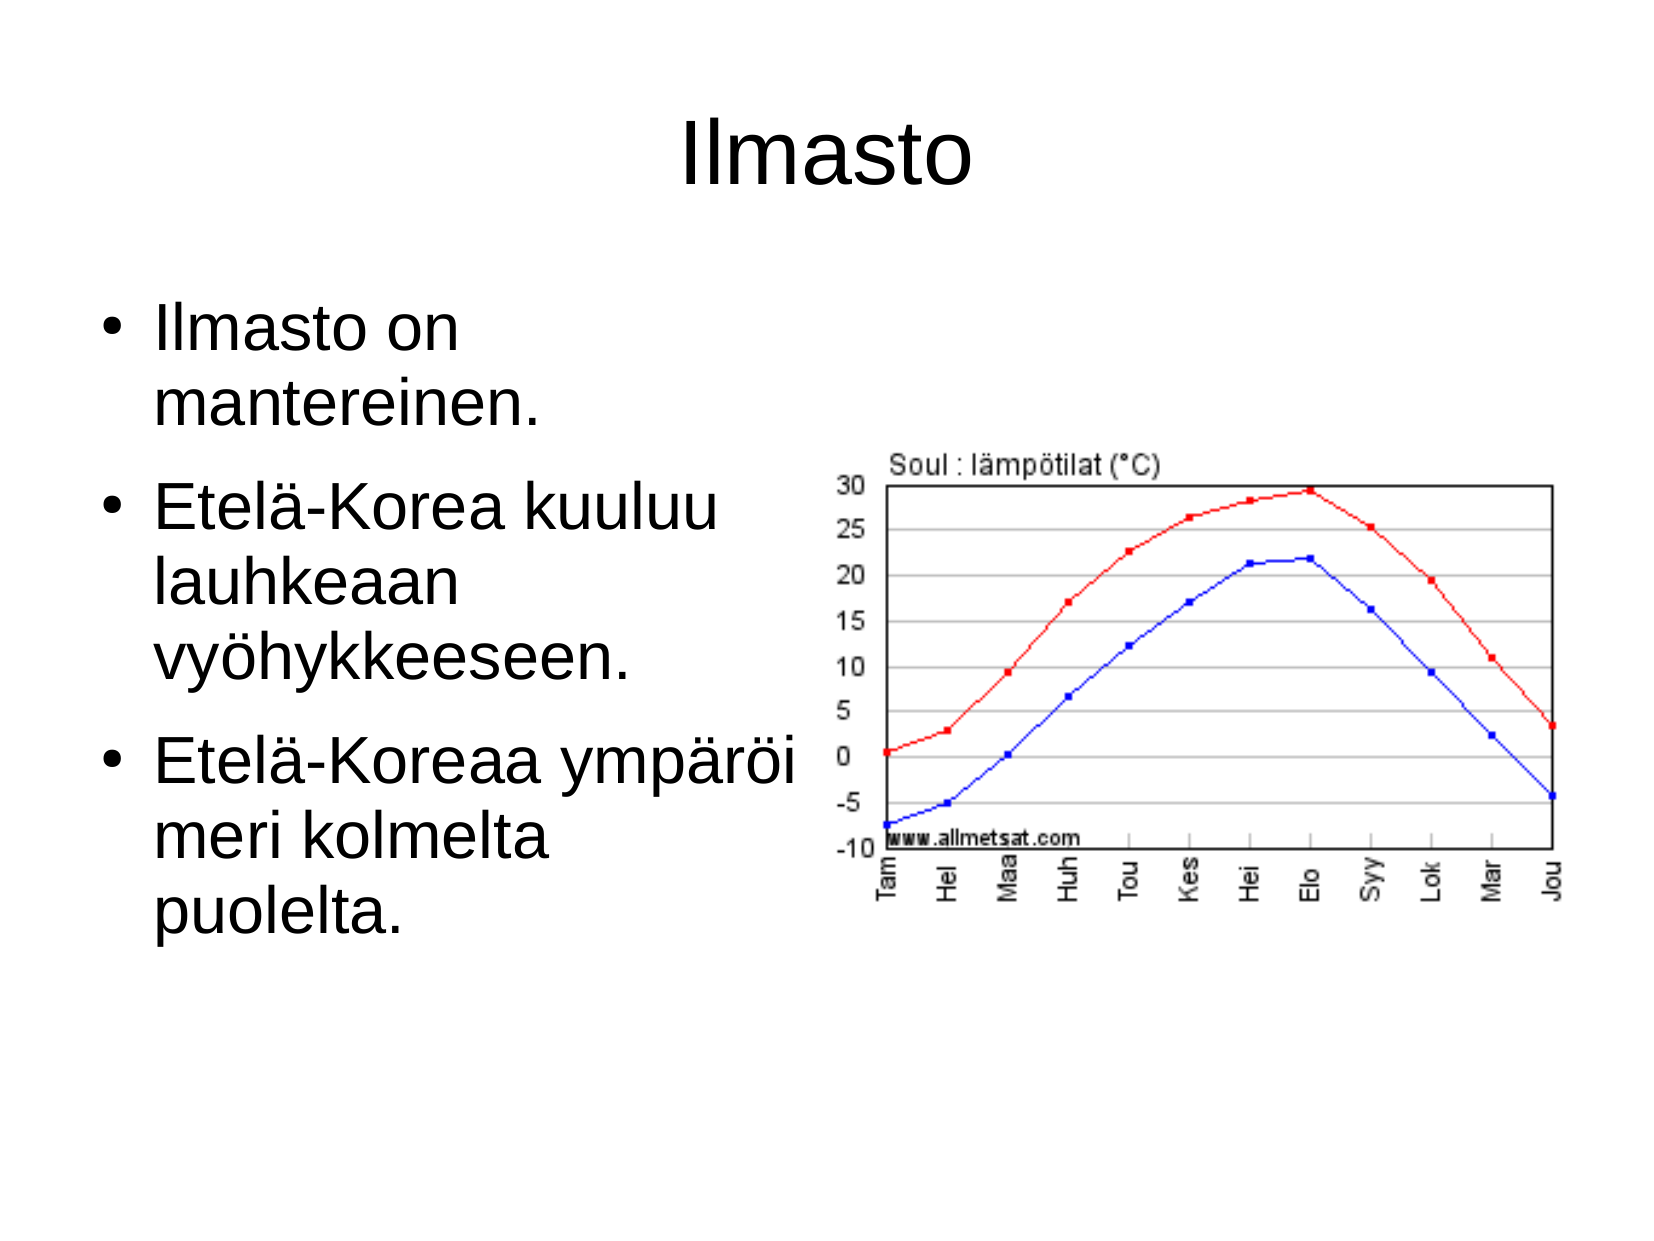

# Ilmasto
Ilmasto on mantereinen.
Etelä-Korea kuuluu lauhkeaan vyöhykkeeseen.
Etelä-Koreaa ympäröi meri kolmelta puolelta.